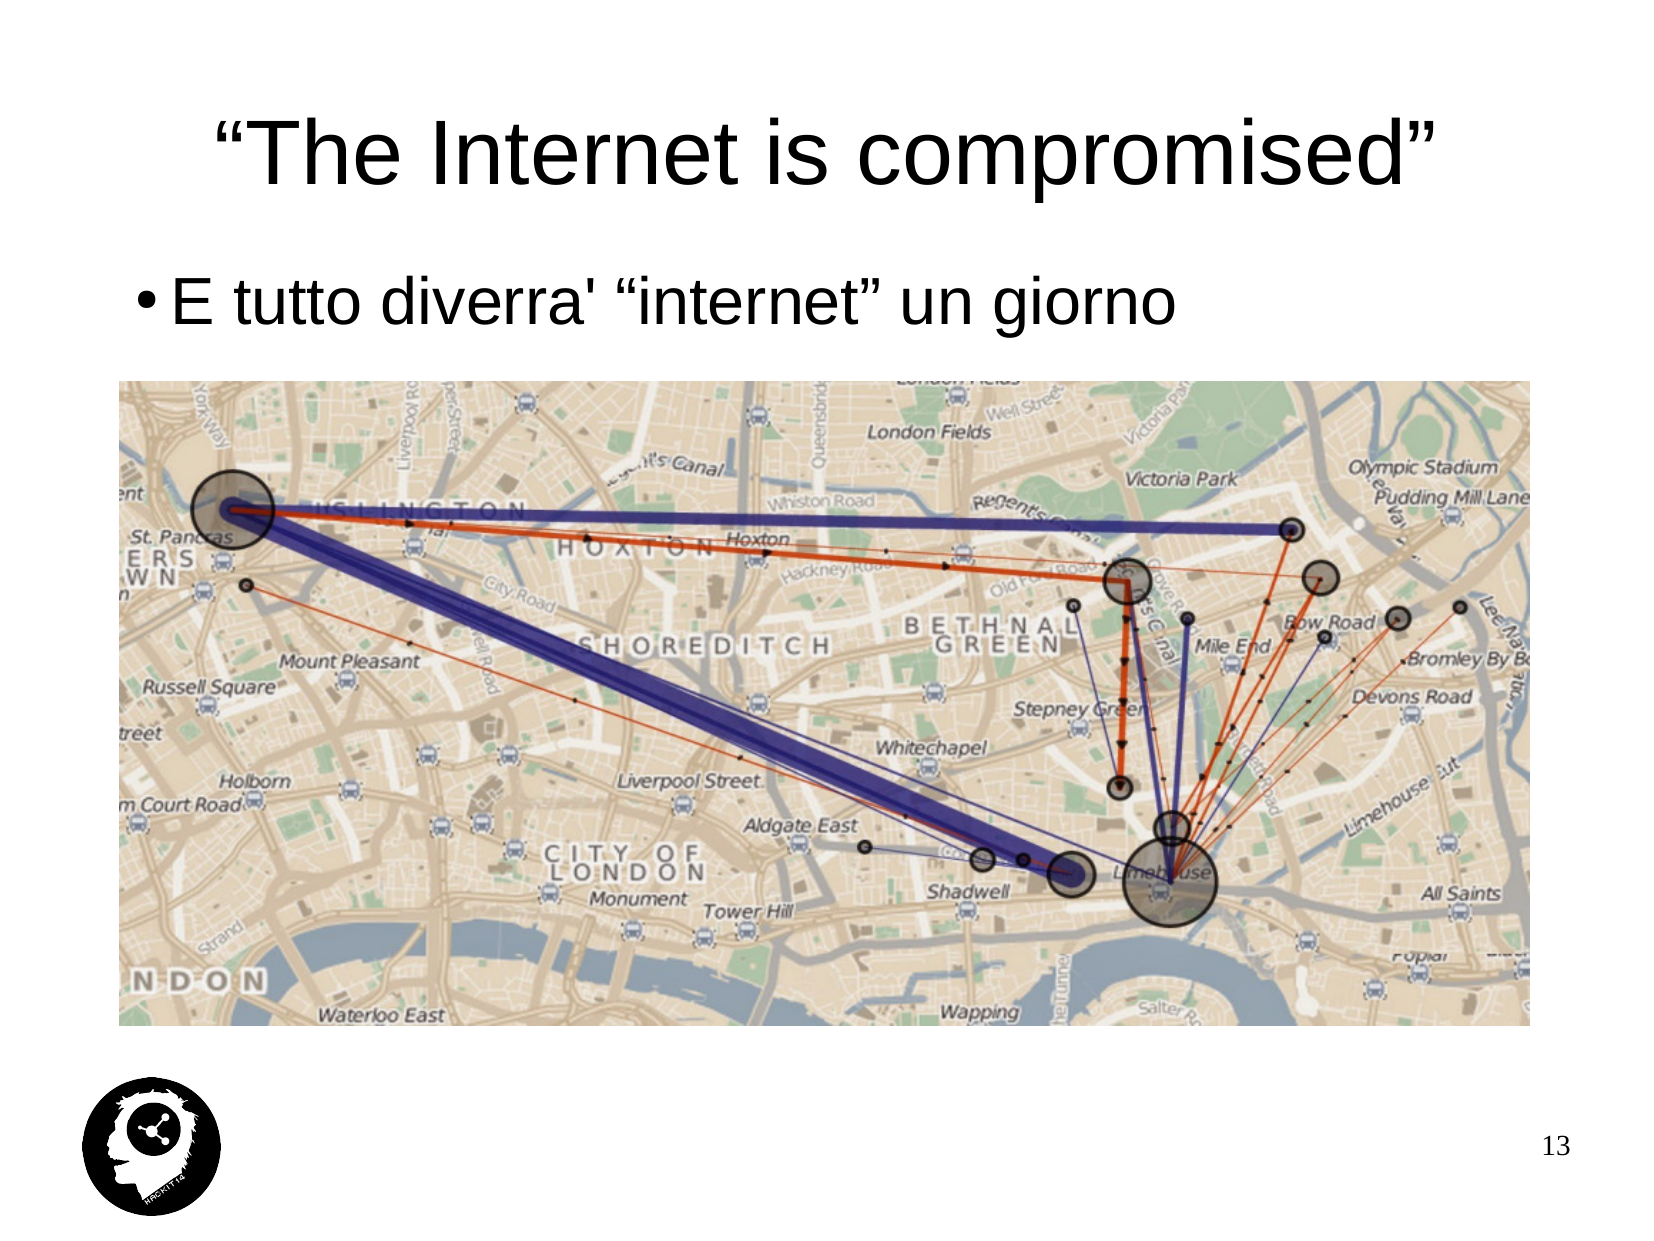

# “The Internet is compromised”
E tutto diverra' “internet” un giorno
13